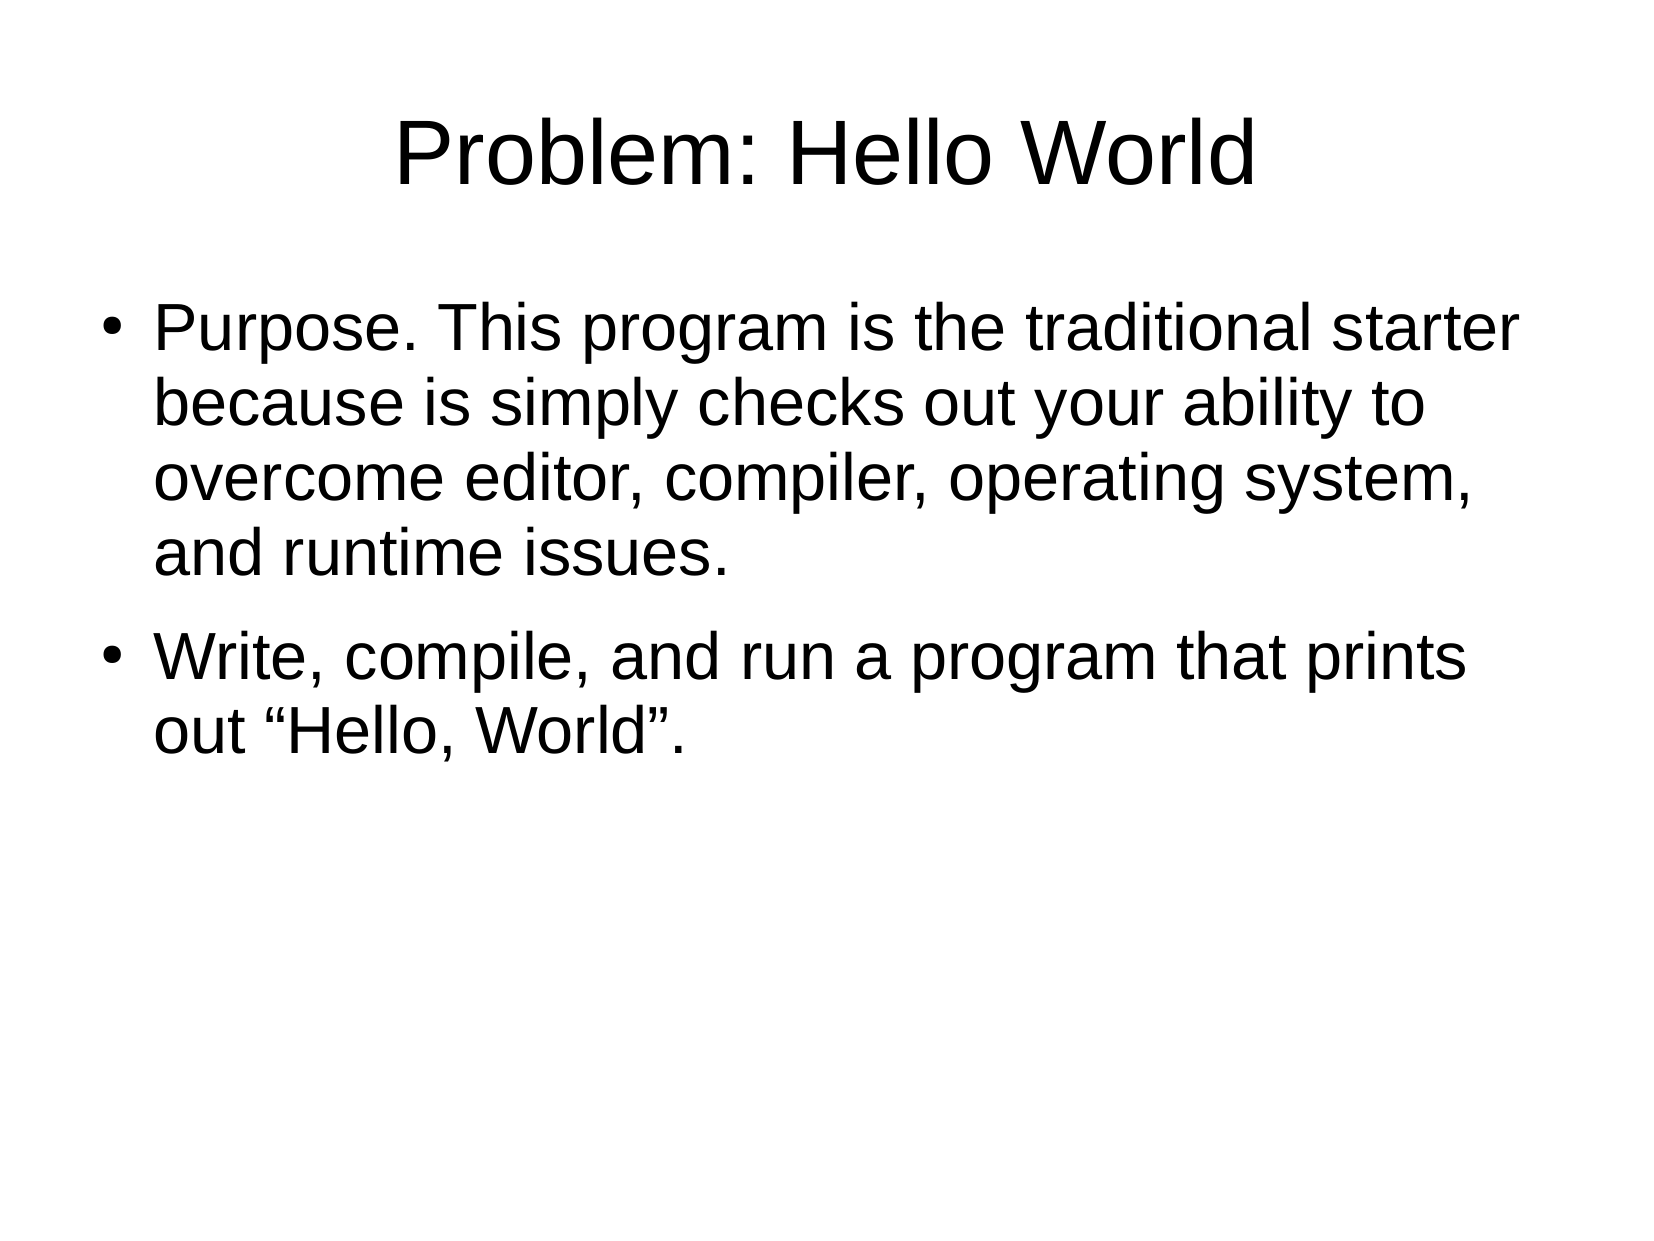

# Problem: Hello World
Purpose. This program is the traditional starter because is simply checks out your ability to overcome editor, compiler, operating system, and runtime issues.
Write, compile, and run a program that prints out “Hello, World”.